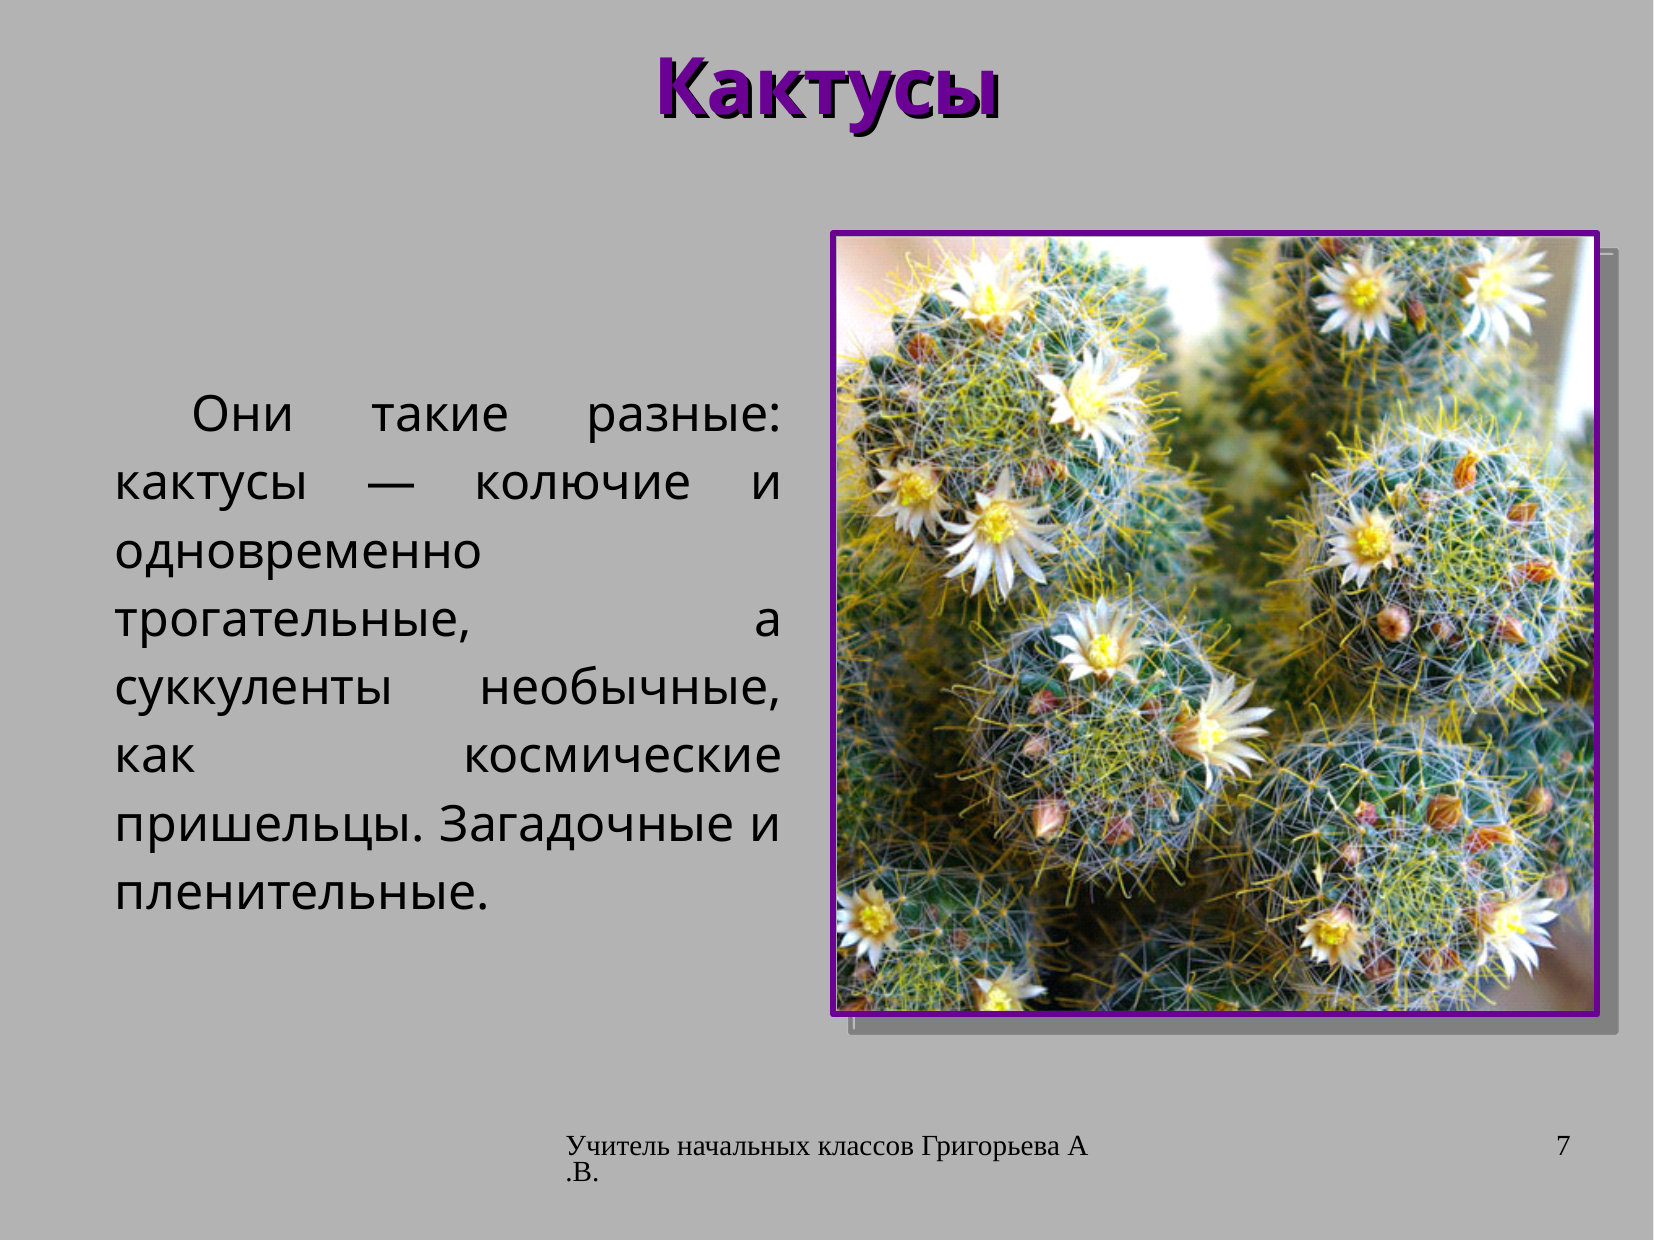

# Кактусы
Они такие разные: кактусы — колючие и одновременно трогательные, а суккуленты необычные, как космические пришельцы. Загадочные и пленительные.
Учитель начальных классов Григорьева А.В.
7